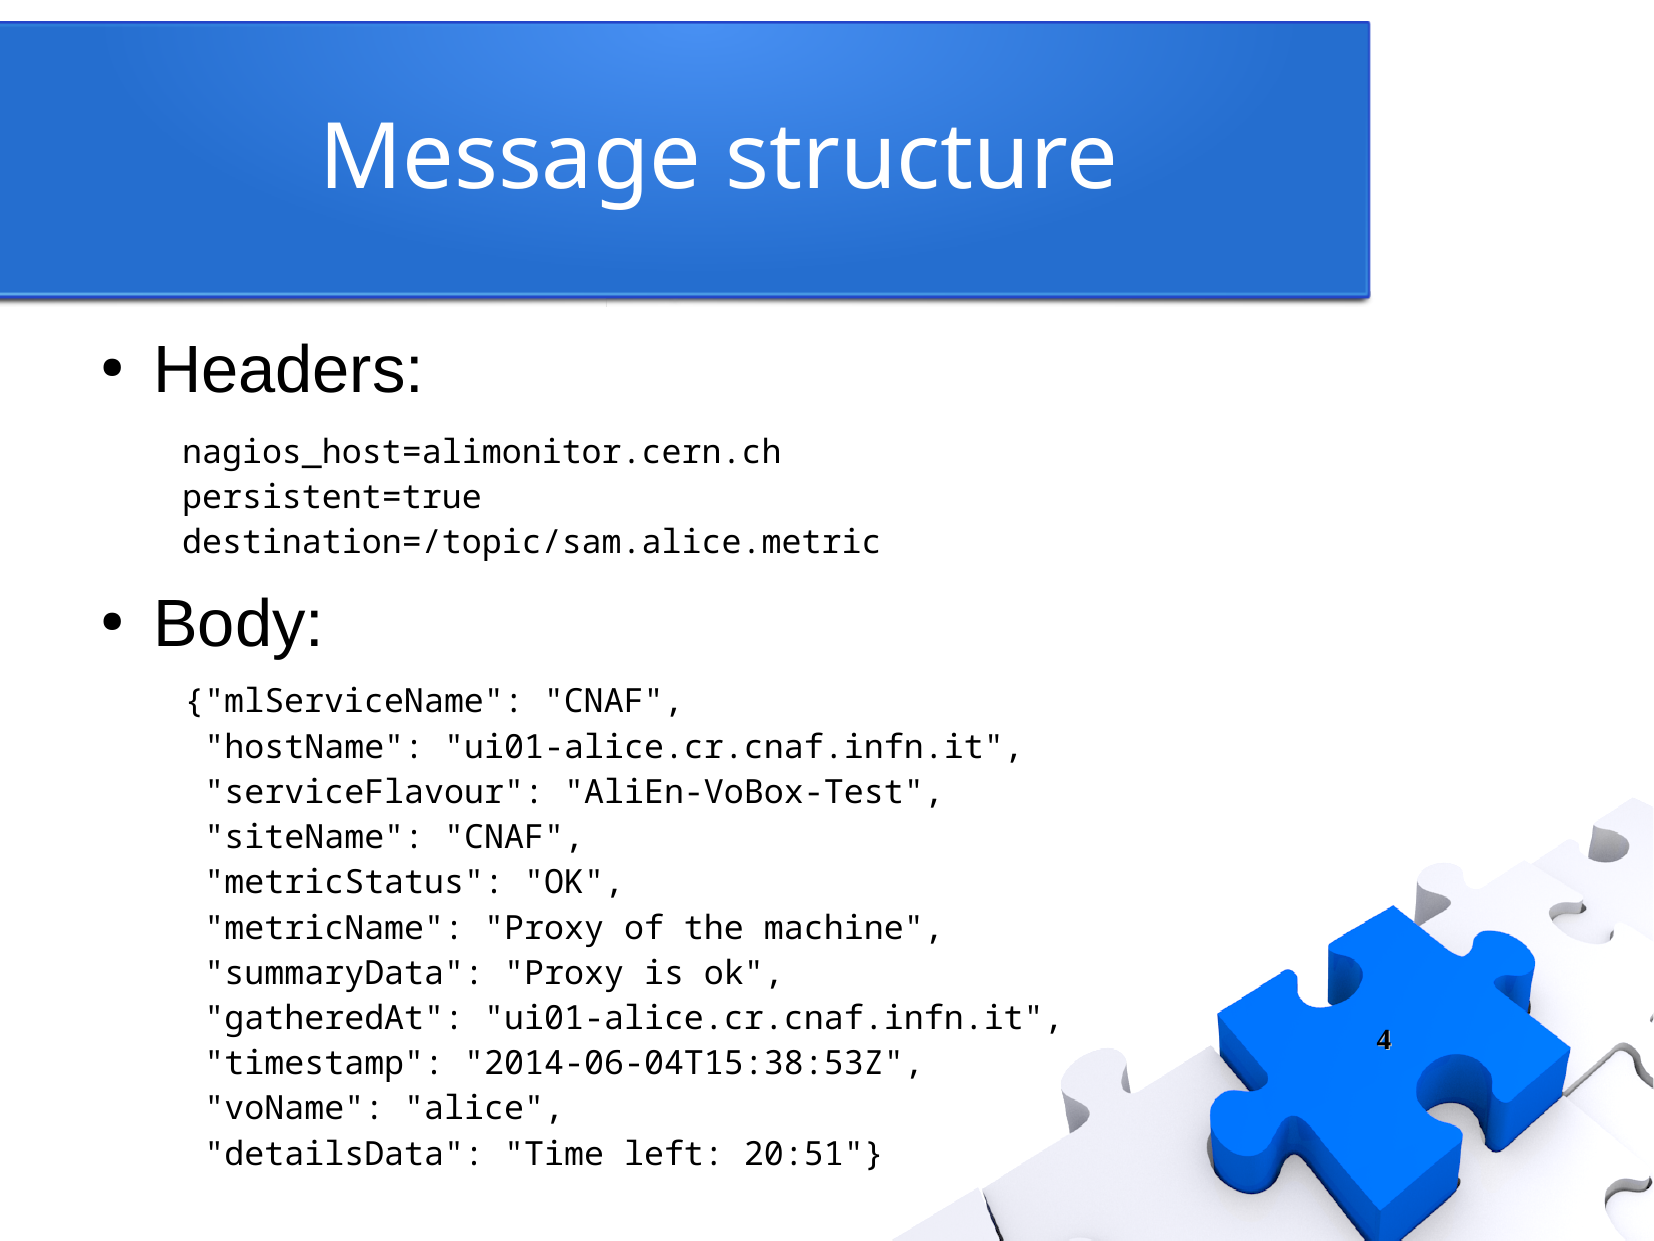

# Message structure
Headers:
Body:
nagios_host=alimonitor.cern.ch
persistent=true
destination=/topic/sam.alice.metric
{"mlServiceName": "CNAF",
 "hostName": "ui01-alice.cr.cnaf.infn.it",
 "serviceFlavour": "AliEn-VoBox-Test",
 "siteName": "CNAF",
 "metricStatus": "OK",
 "metricName": "Proxy of the machine",
 "summaryData": "Proxy is ok",
 "gatheredAt": "ui01-alice.cr.cnaf.infn.it",
 "timestamp": "2014-06-04T15:38:53Z",
 "voName": "alice",
 "detailsData": "Time left: 20:51"}
4